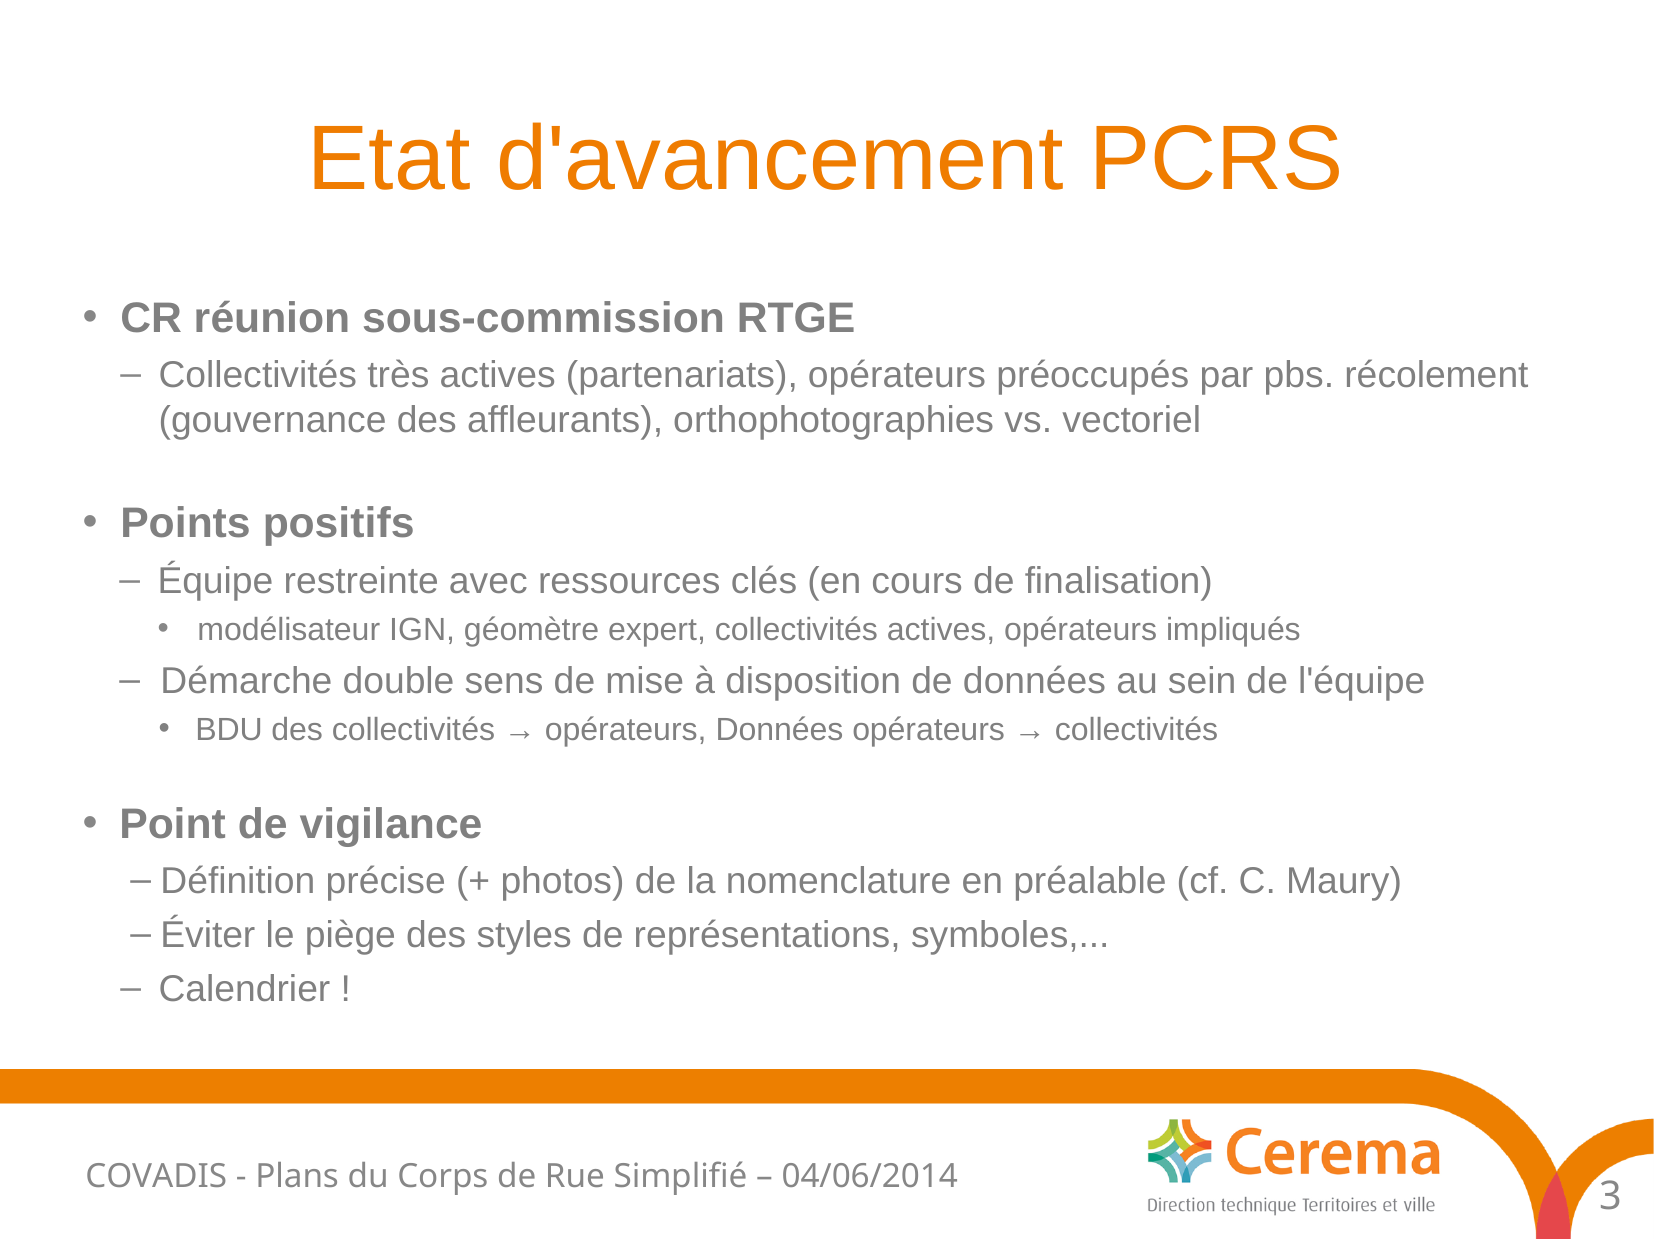

# Etat d'avancement PCRS
CR réunion sous-commission RTGE
Collectivités très actives (partenariats), opérateurs préoccupés par pbs. récolement (gouvernance des affleurants), orthophotographies vs. vectoriel
Points positifs
Équipe restreinte avec ressources clés (en cours de finalisation)
modélisateur IGN, géomètre expert, collectivités actives, opérateurs impliqués
Démarche double sens de mise à disposition de données au sein de l'équipe
BDU des collectivités → opérateurs, Données opérateurs → collectivités
Point de vigilance
Définition précise (+ photos) de la nomenclature en préalable (cf. C. Maury)
Éviter le piège des styles de représentations, symboles,...
Calendrier !